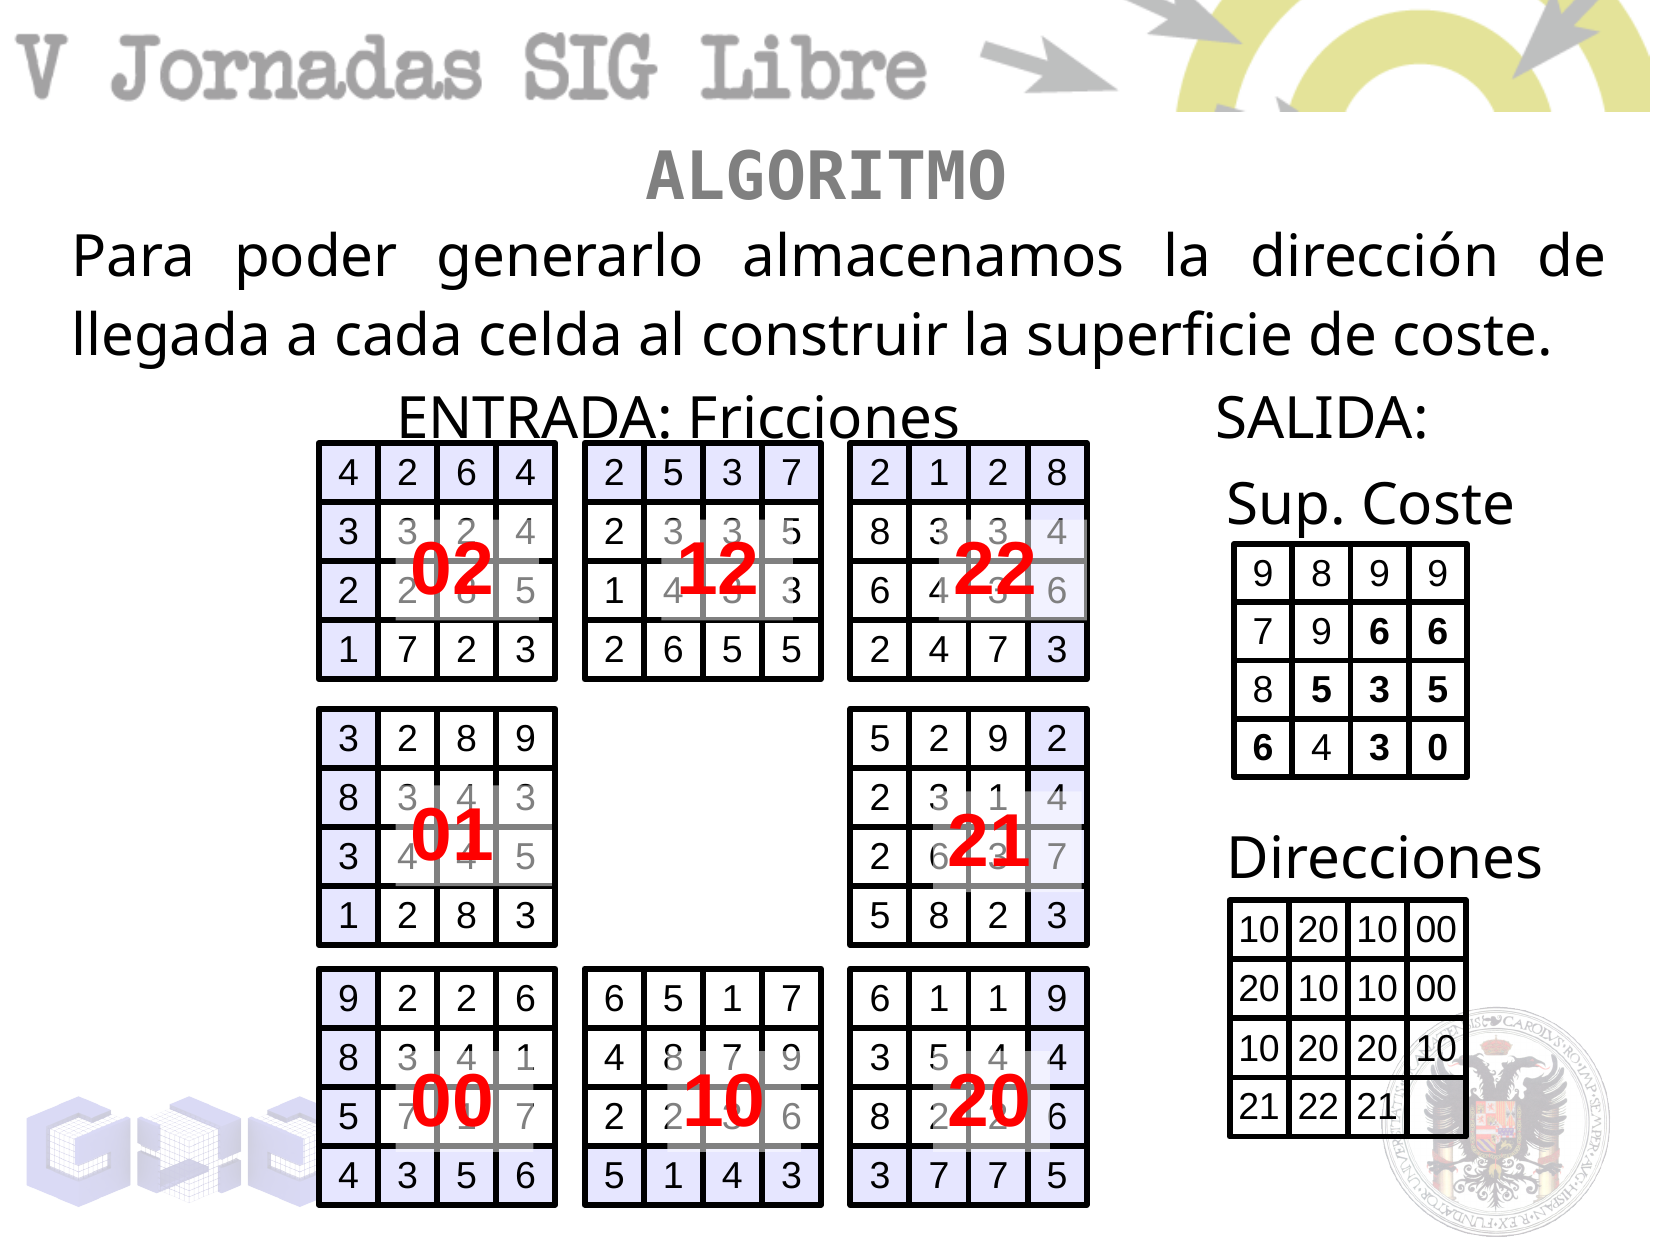

ALGORITMO
Para poder generarlo almacenamos la dirección de llegada a cada celda al construir la superficie de coste.
ENTRADA: Fricciones
SALIDA:
4
2
6
4
3
3
2
4
2
2
8
5
1
7
2
3
2
5
3
7
2
3
3
5
1
4
3
3
2
6
5
5
2
1
2
8
8
3
3
4
6
4
3
6
2
4
7
3
Sup. Coste
02
12
22
9
8
9
9
7
9
6
6
8
5
3
5
6
4
3
0
3
2
8
9
8
3
4
3
3
4
4
5
1
2
8
3
5
2
9
2
2
3
1
4
2
6
3
7
5
8
2
3
01
21
Direcciones
10
20
10
00
20
10
10
00
10
20
20
10
21
22
21
9
2
2
6
8
3
4
1
5
7
1
7
4
3
5
6
6
5
1
7
4
8
7
9
2
2
3
6
5
1
4
3
6
1
1
9
3
5
4
4
8
2
2
6
3
7
7
5
00
10
20